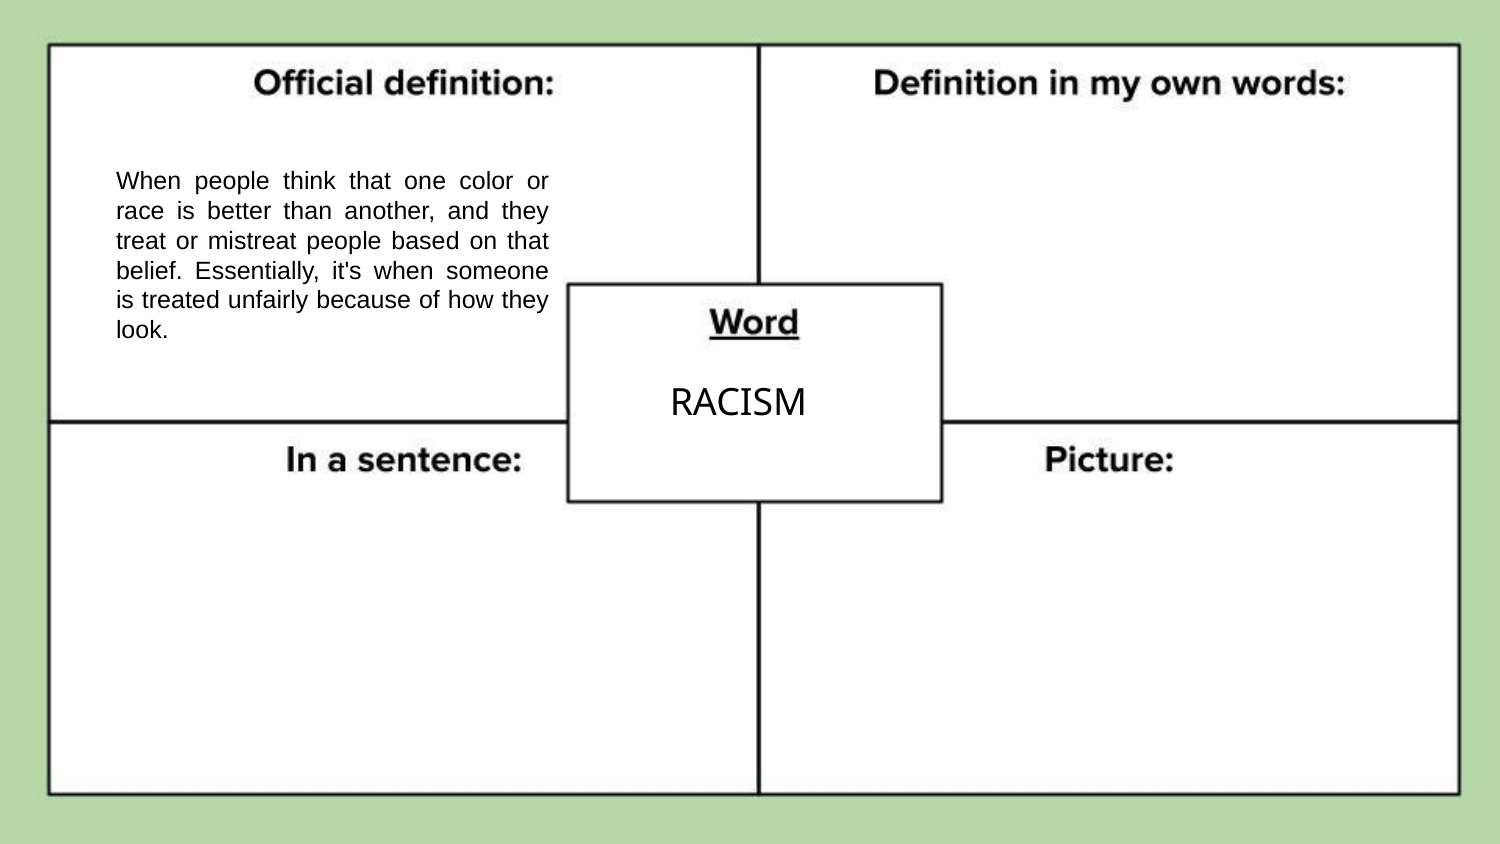

When people think that one color or race is better than another, and they treat or mistreat people based on that belief. Essentially, it's when someone is treated unfairly because of how they look.
RACISM